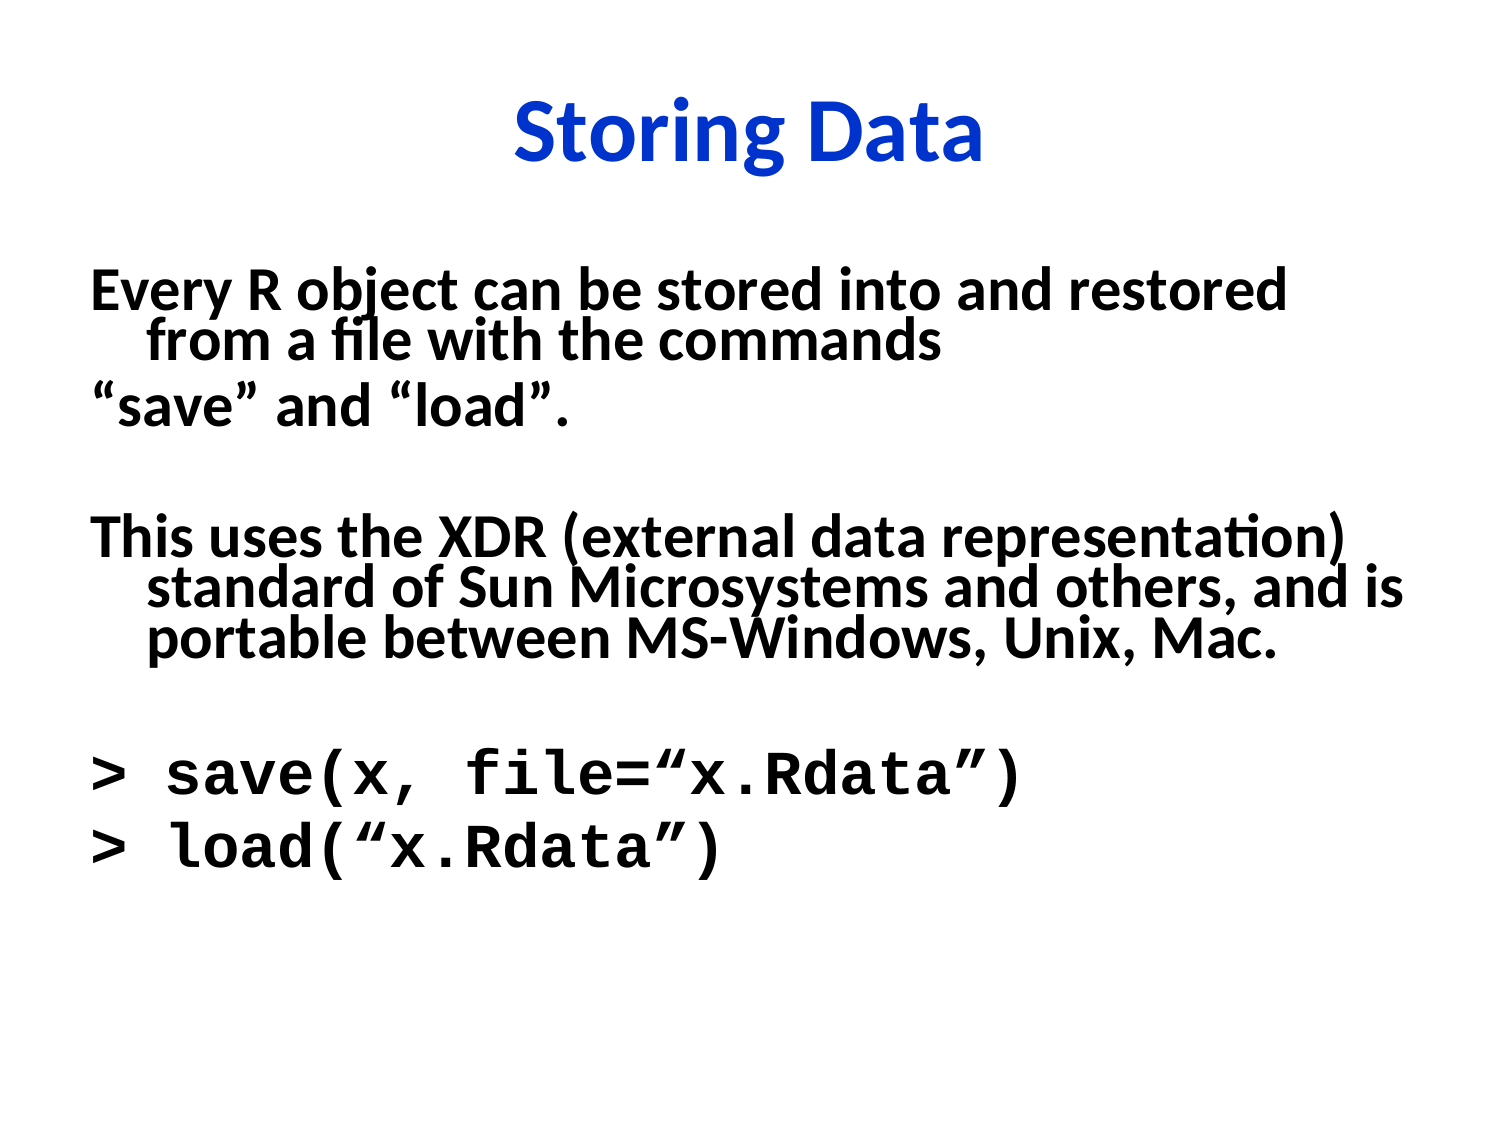

# Storing Data
Every R object can be stored into and restored from a file with the commands
“save” and “load”.
This uses the XDR (external data representation) standard of Sun Microsystems and others, and is portable between MS-Windows, Unix, Mac.
> save(x, file=“x.Rdata”)
> load(“x.Rdata”)